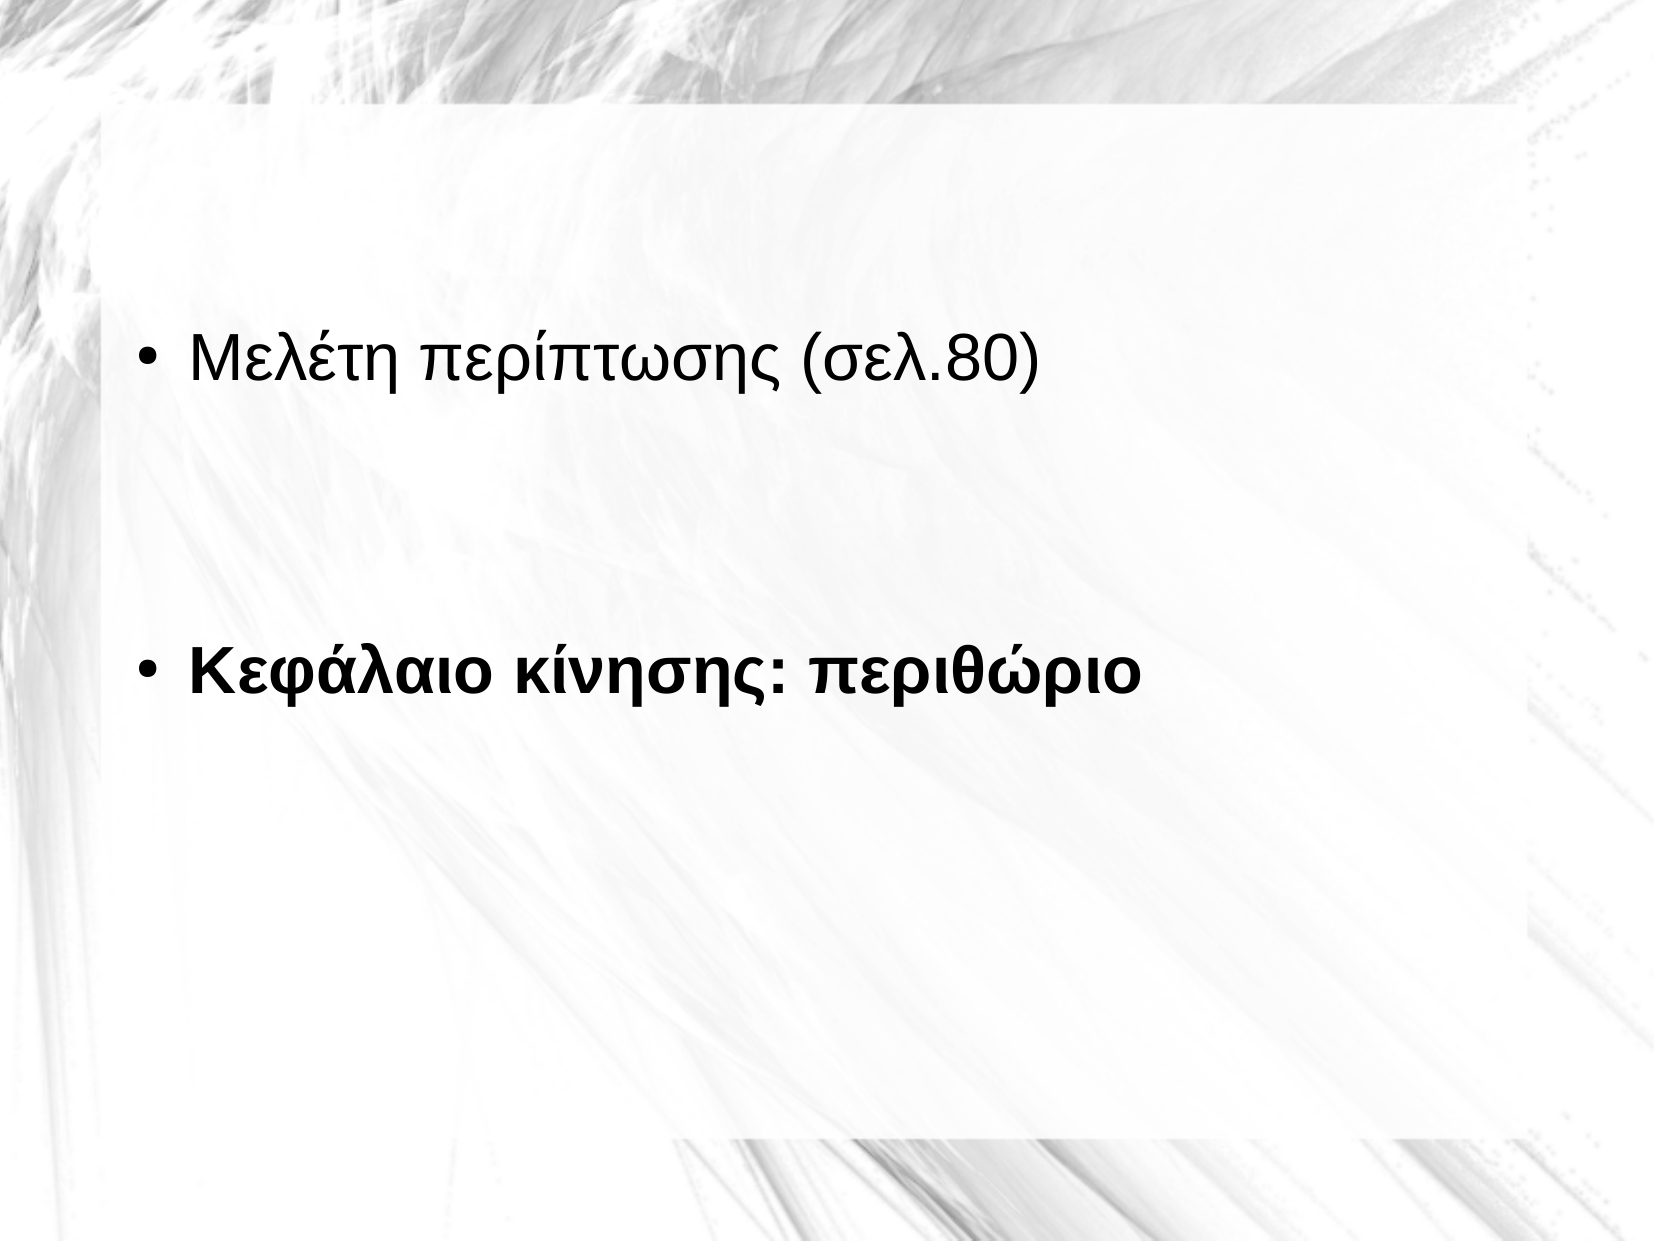

# Μελέτη περίπτωσης (σελ.80)
Κεφάλαιο κίνησης: περιθώριο